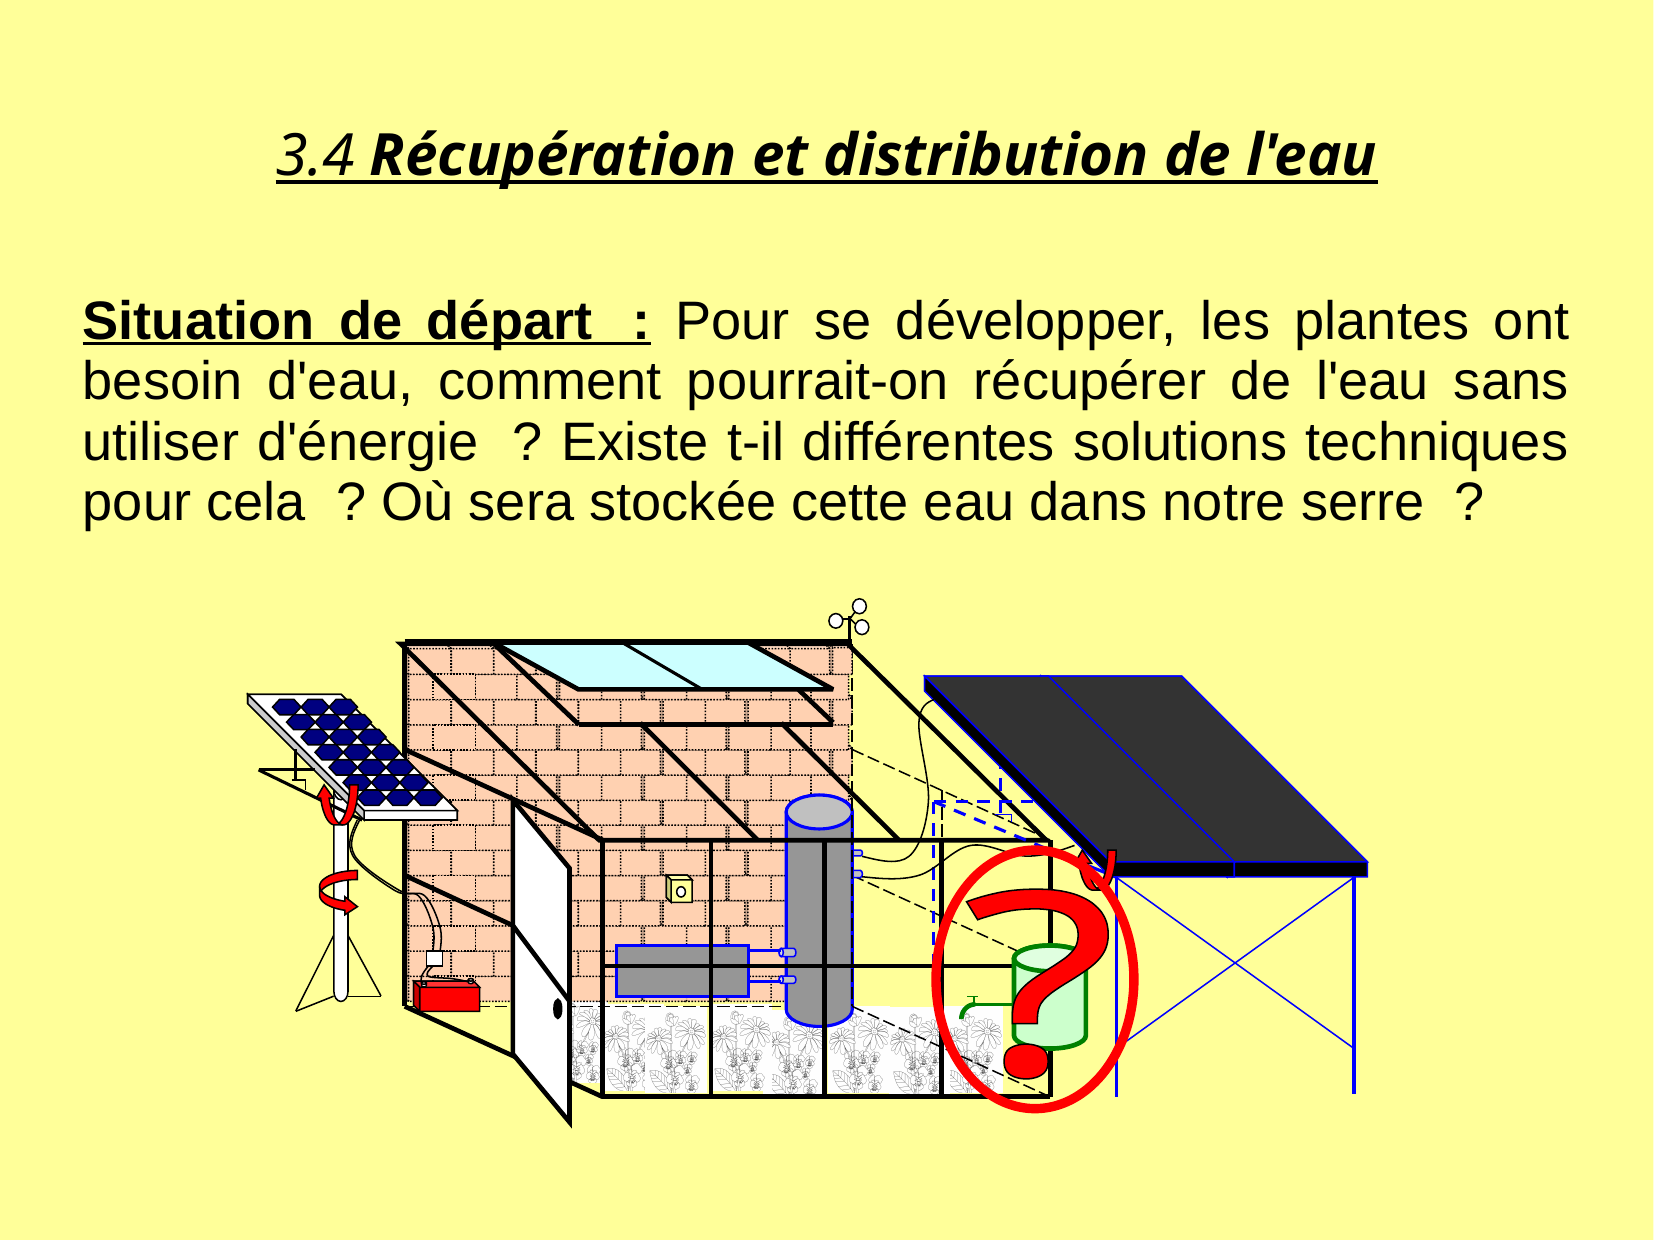

# 3.4 Récupération et distribution de l'eau
Situation de départ  : Pour se développer, les plantes ont besoin d'eau, comment pourrait-on récupérer de l'eau sans utiliser d'énergie  ? Existe t-il différentes solutions techniques pour cela  ? Où sera stockée cette eau dans notre serre  ?
?